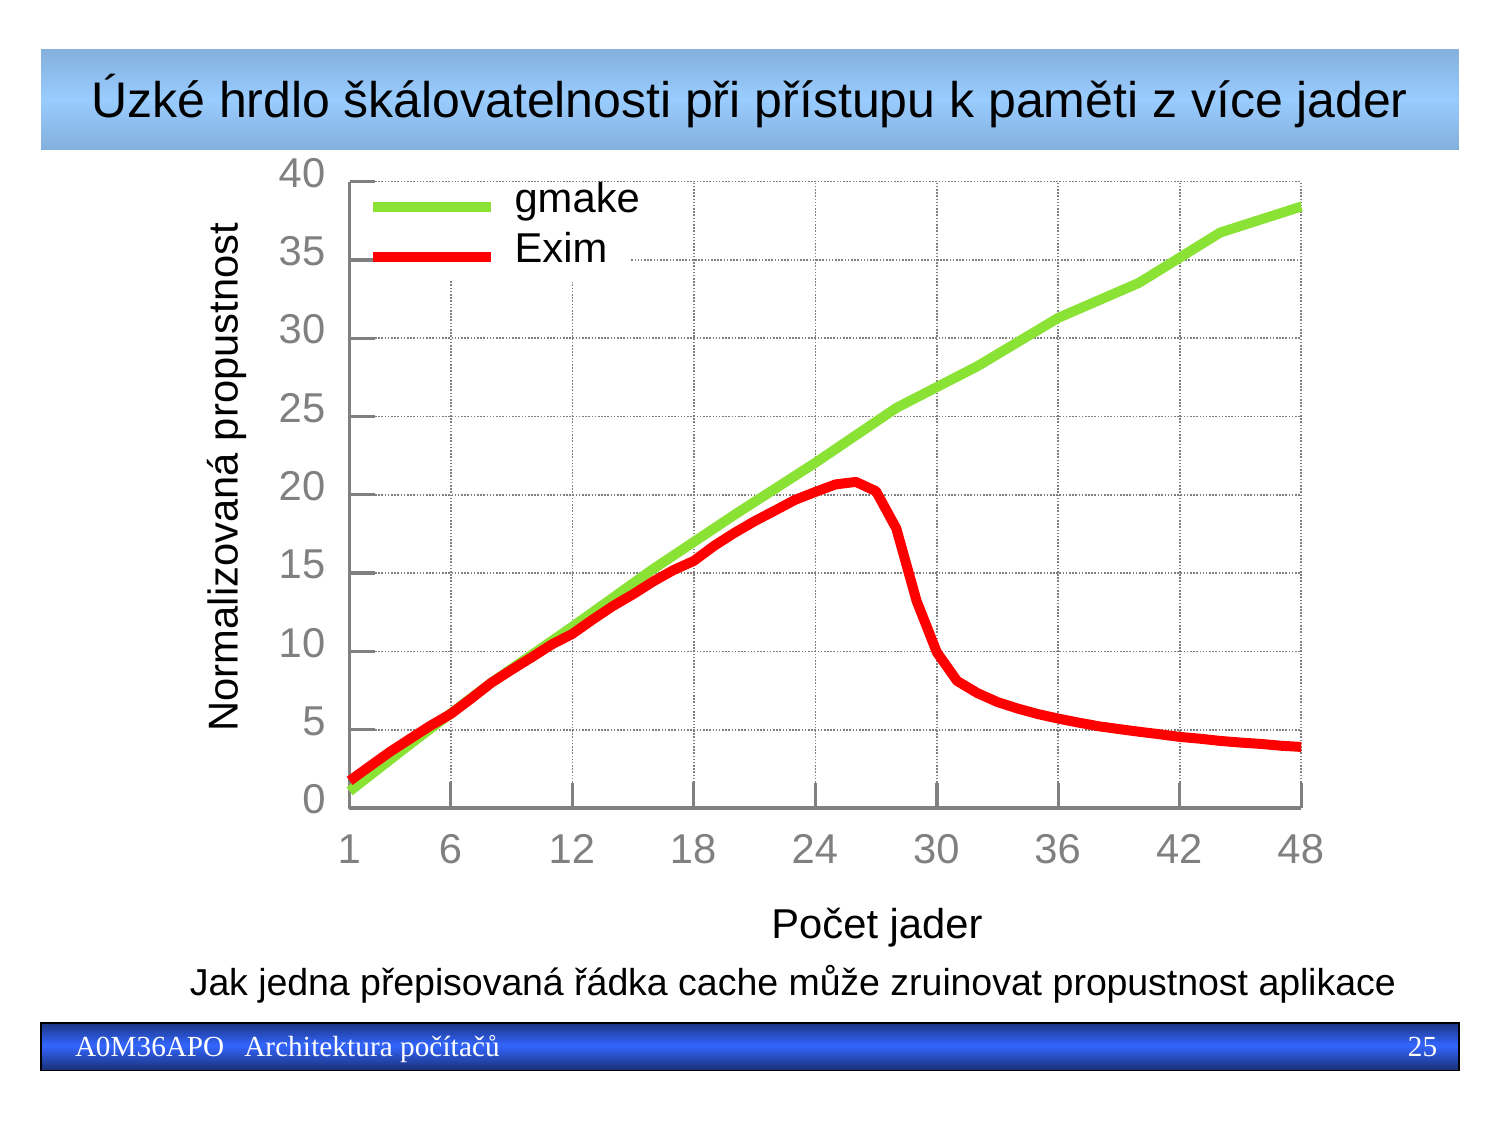

# Úzké hrdlo škálovatelnosti při přístupu k paměti z více jader
40
gmake
Exim
35
30
25
Normalizovaná propustnost
20
15
10
5
0
1
6
12
18
24
30
36
42
48
Počet jader
Jak jedna přepisovaná řádka cache může zruinovat propustnost aplikace
A0M36APO Architektura počítačů
25